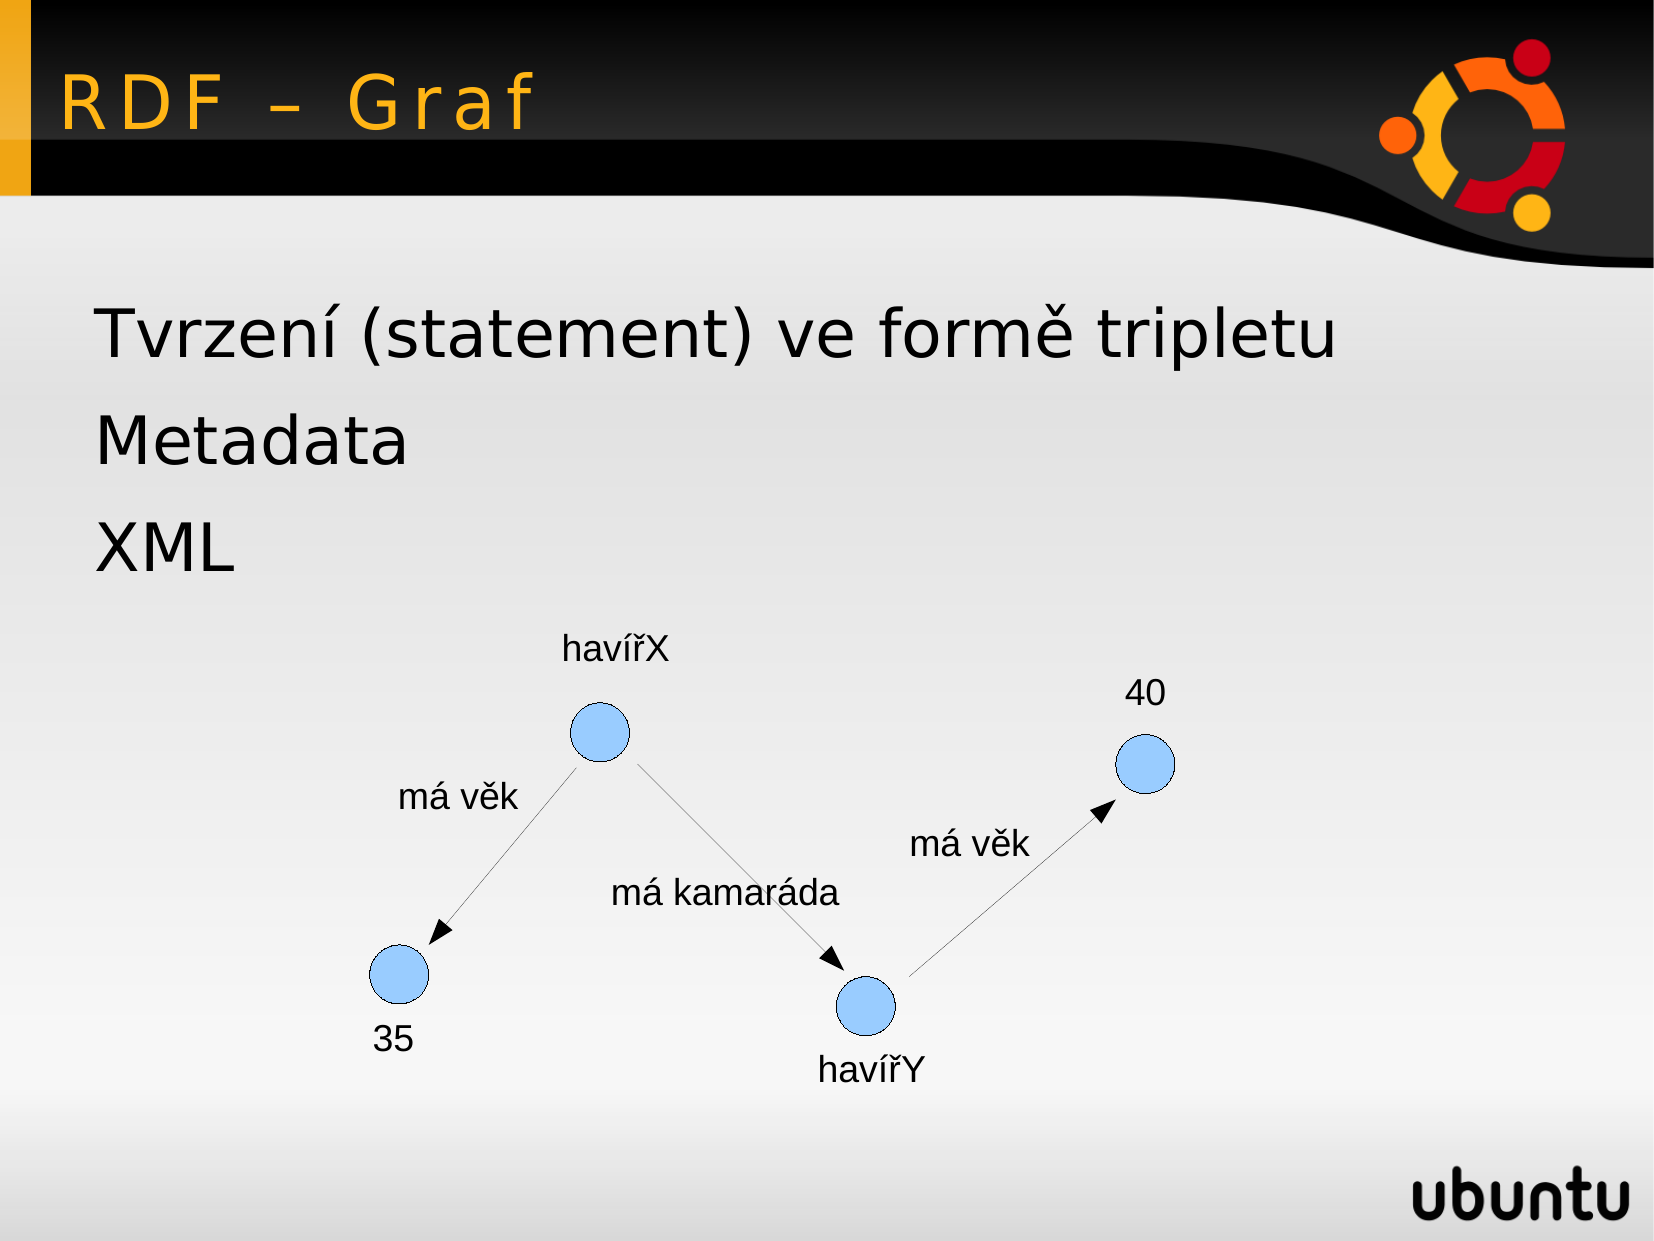

# RDF – Graf
Tvrzení (statement) ve formě tripletu
Metadata
XML
havířX
40
má věk
má věk
má kamaráda
35
havířY